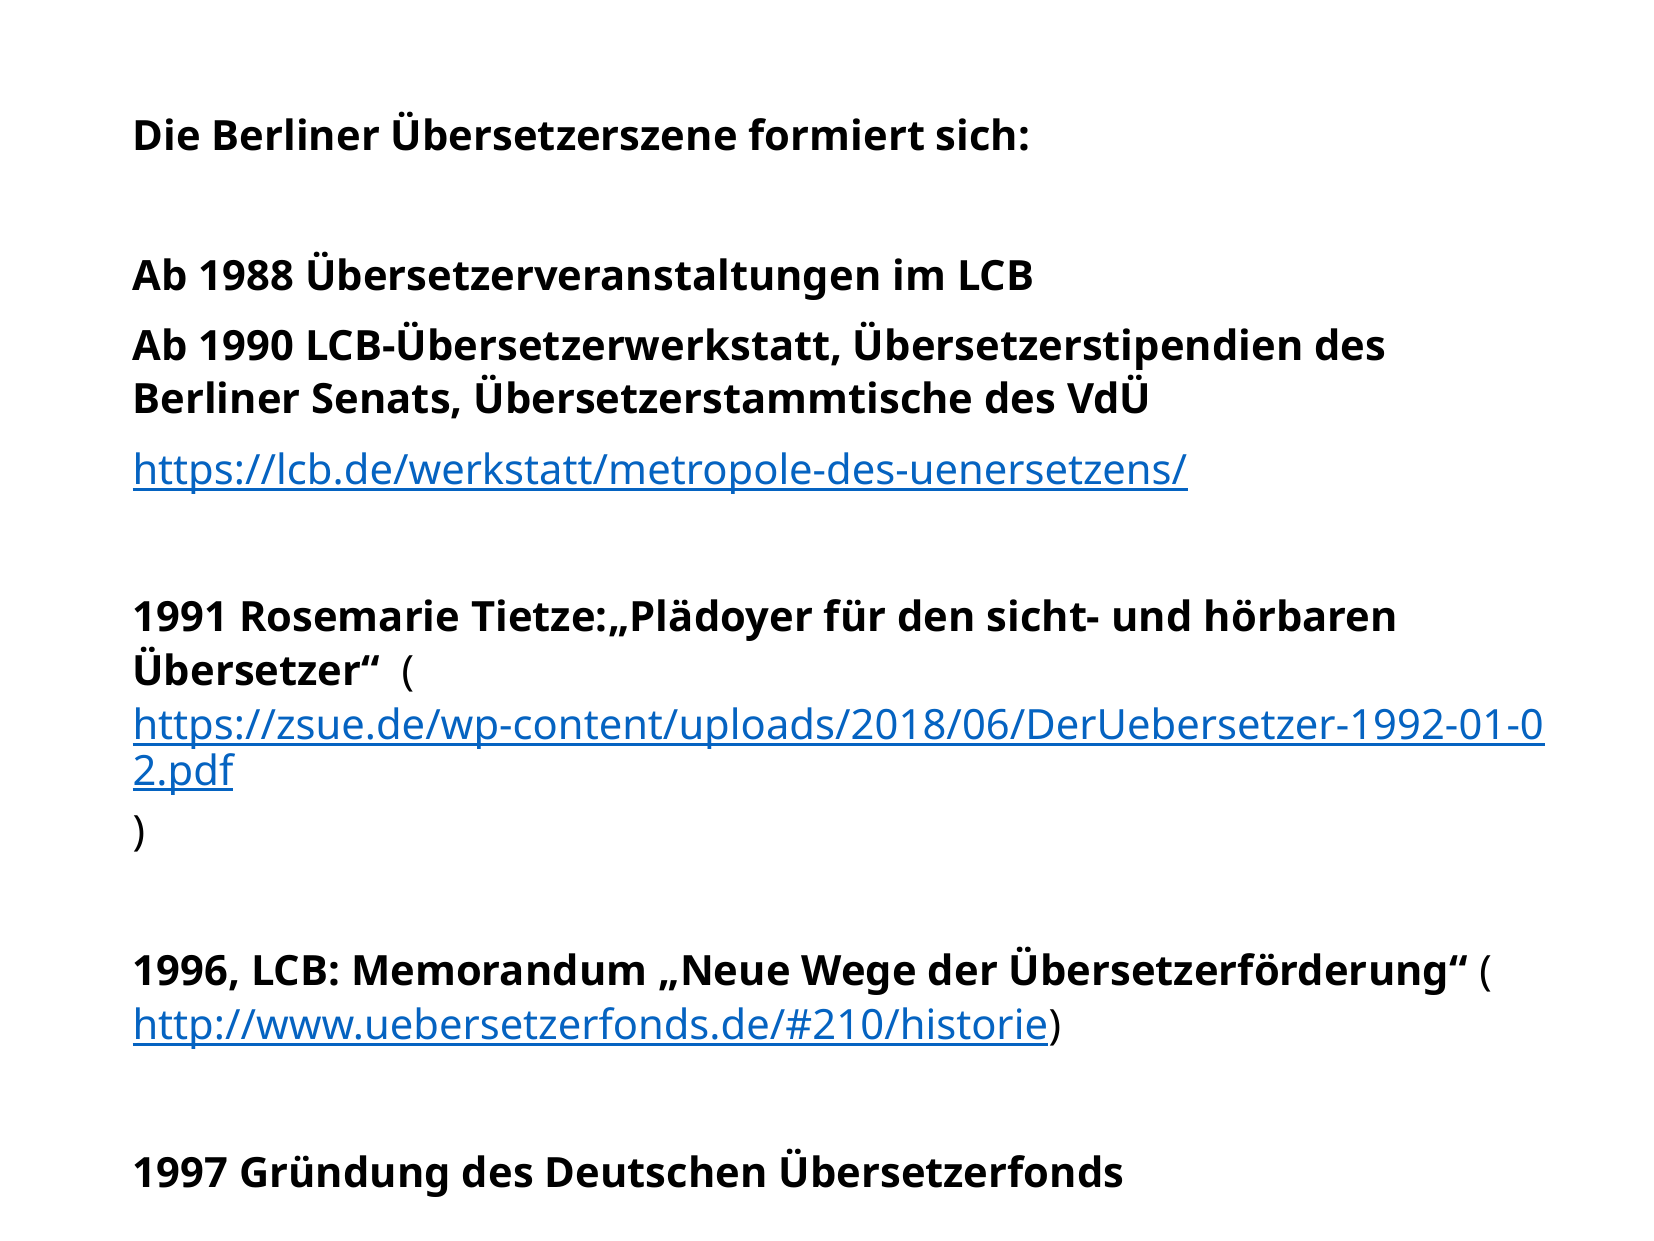

Die Berliner Übersetzerszene formiert sich:
Ab 1988 Übersetzerveranstaltungen im LCB
Ab 1990 LCB-Übersetzerwerkstatt, Übersetzerstipendien des Berliner Senats, Übersetzerstammtische des VdÜ
https://lcb.de/werkstatt/metropole-des-uenersetzens/
1991 Rosemarie Tietze:„Plädoyer für den sicht- und hörbaren Übersetzer“ (https://zsue.de/wp-content/uploads/2018/06/DerUebersetzer-1992-01-02.pdf)
1996, LCB: Memorandum „Neue Wege der Übersetzerförderung“ (http://www.uebersetzerfonds.de/#210/historie)
1997 Gründung des Deutschen Übersetzerfonds